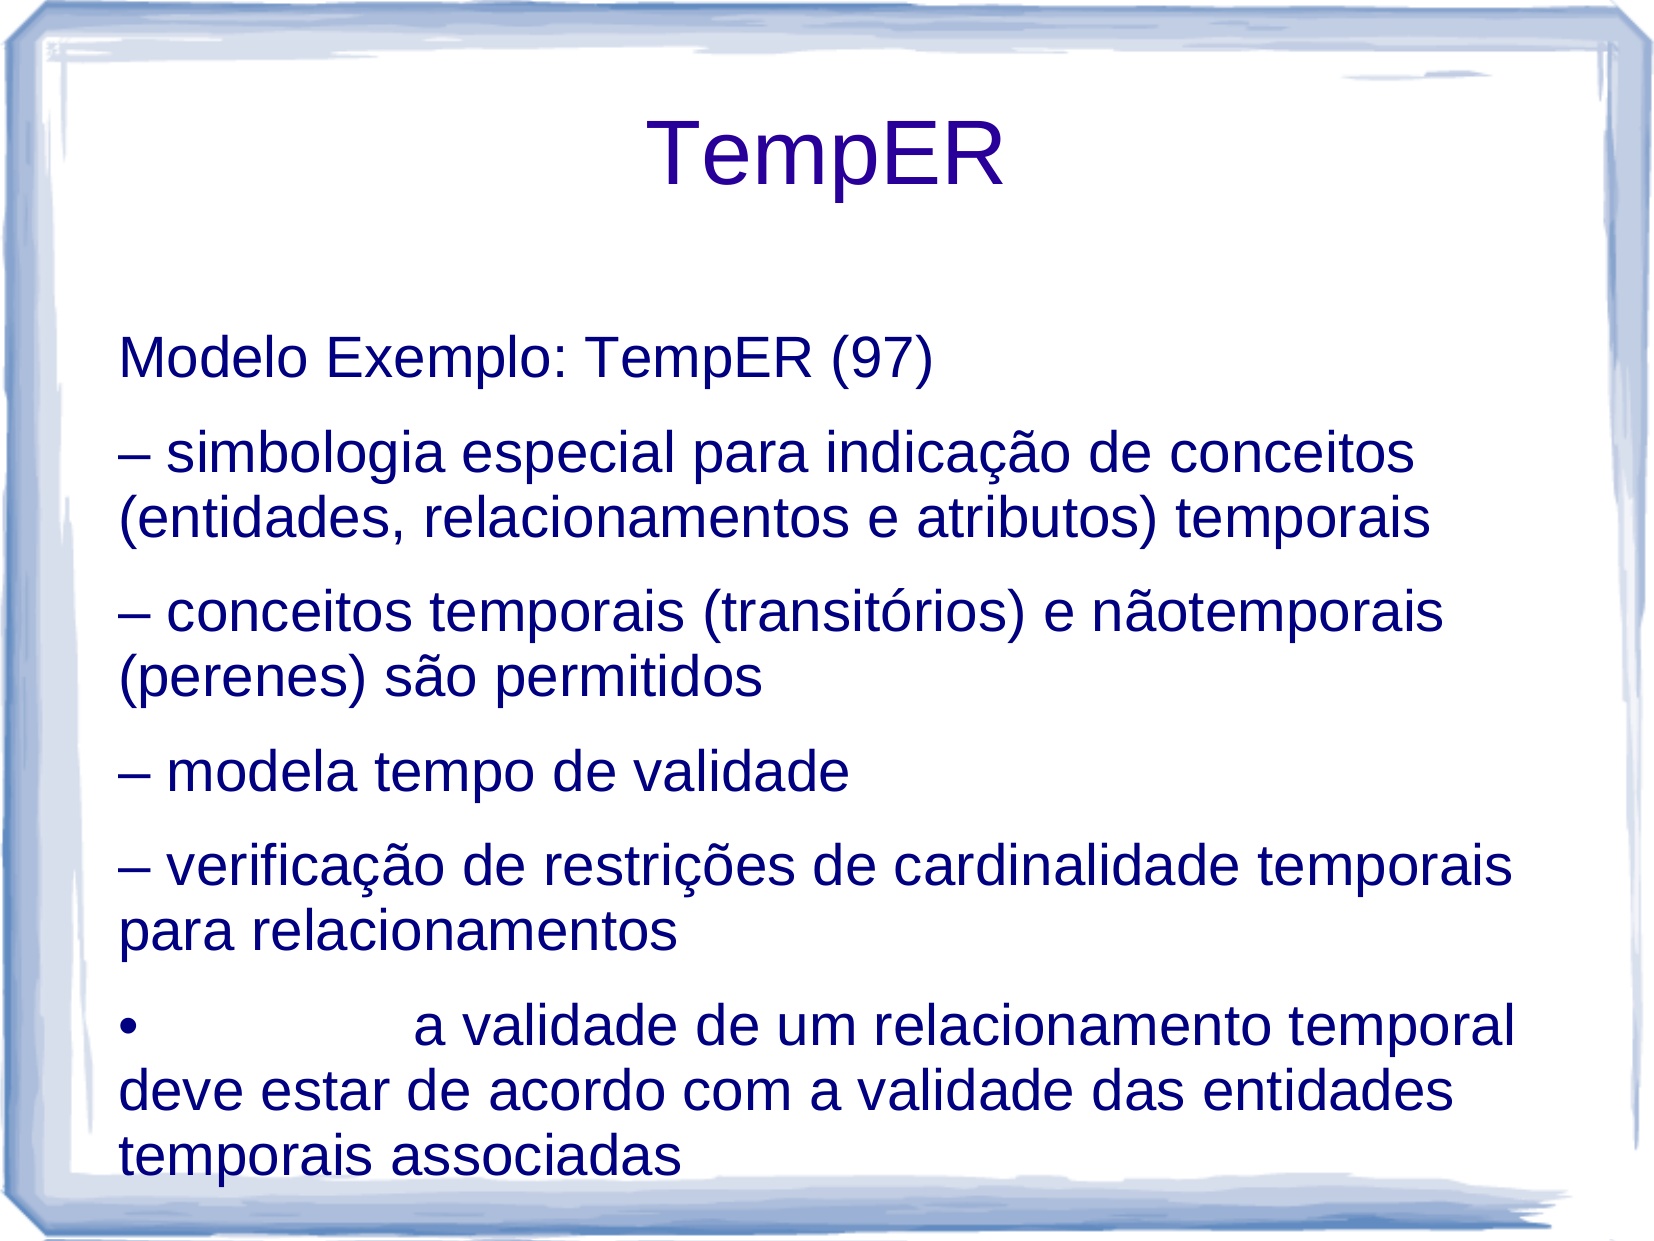

# TempER
Modelo Exemplo: TempER (97)
– simbologia especial para indicação de conceitos (entidades, relacionamentos e atributos) temporais
– conceitos temporais (transitórios) e nãotemporais (perenes) são permitidos
– modela tempo de validade
– verificação de restrições de cardinalidade temporais para relacionamentos
• 				a validade de um relacionamento temporal deve estar de acordo com a validade das entidades temporais associadas